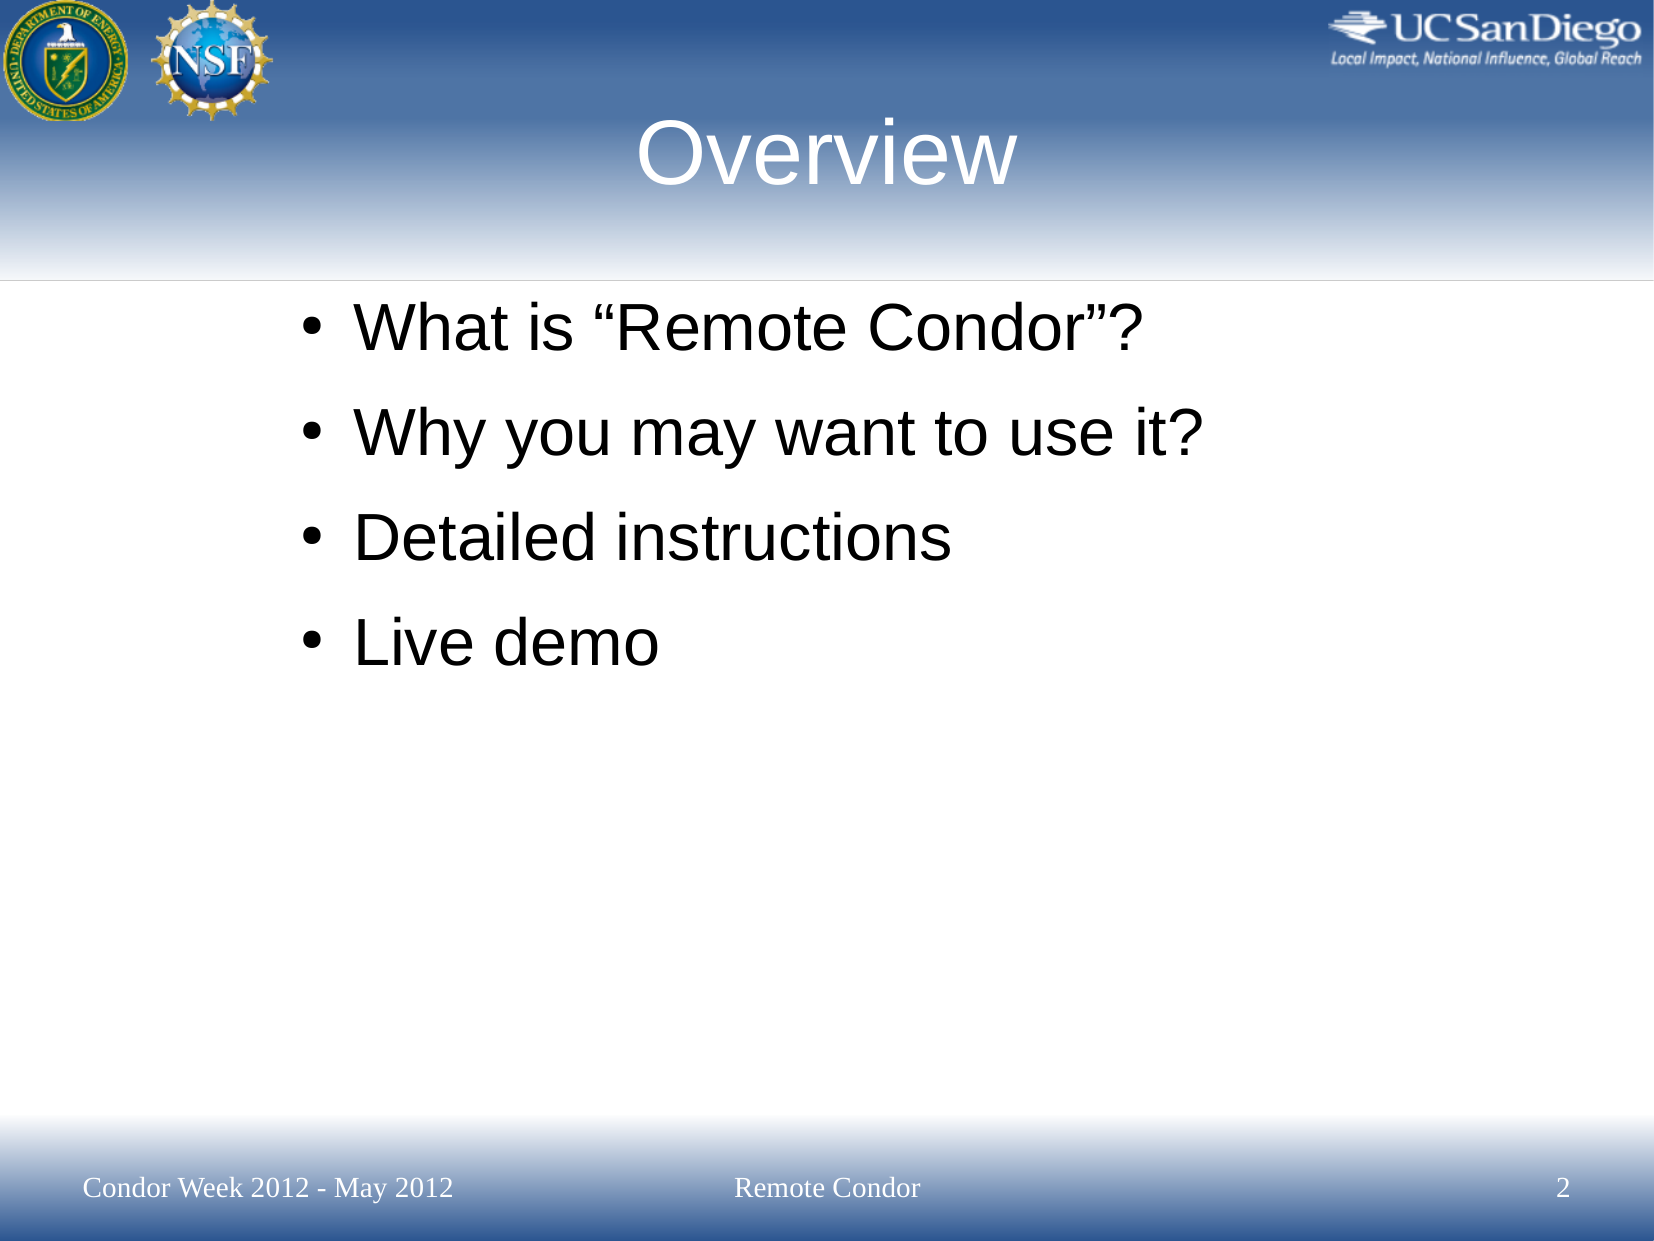

# Overview
What is “Remote Condor”?
Why you may want to use it?
Detailed instructions
Live demo
Condor Week 2012 - May 2012
Remote Condor
2